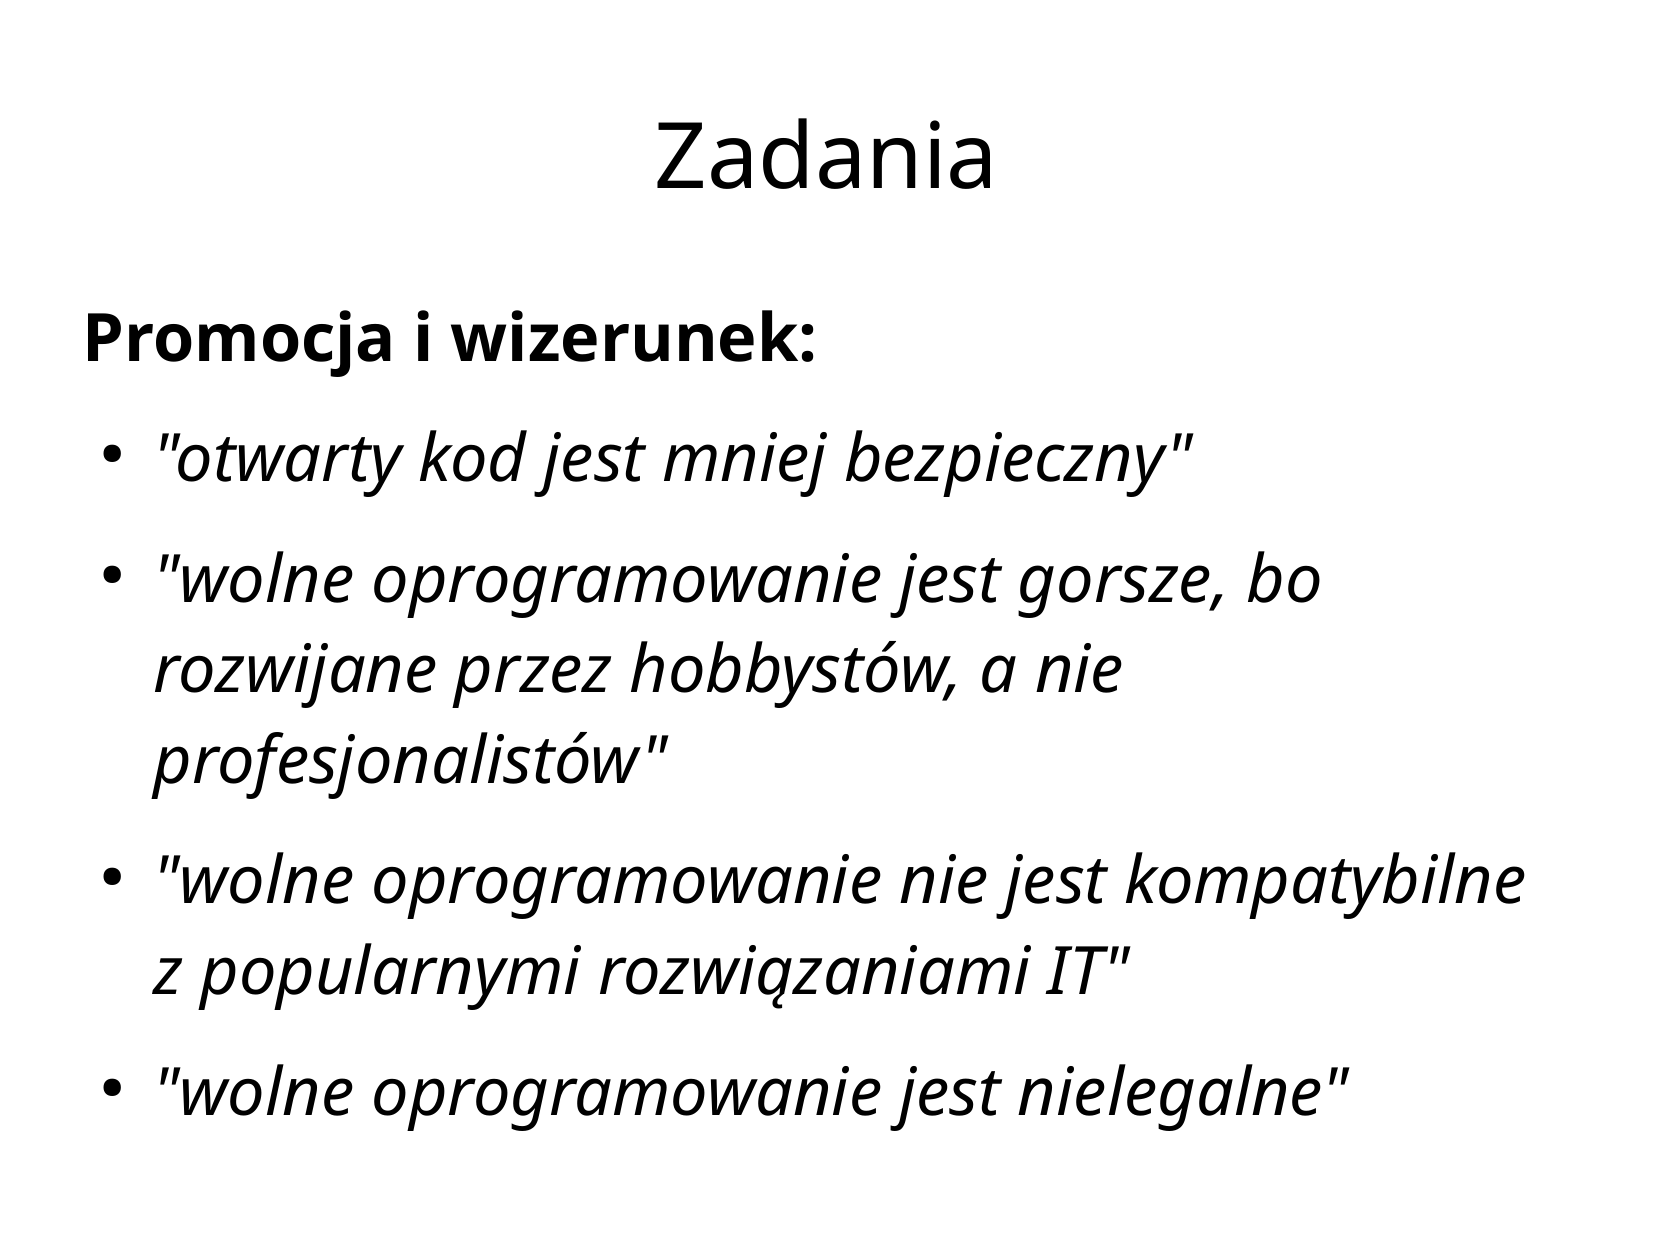

# Zadania
Promocja i wizerunek:
"otwarty kod jest mniej bezpieczny"
"wolne oprogramowanie jest gorsze, bo rozwijane przez hobbystów, a nie profesjonalistów"
"wolne oprogramowanie nie jest kompatybilne z popularnymi rozwiązaniami IT"
"wolne oprogramowanie jest nielegalne"